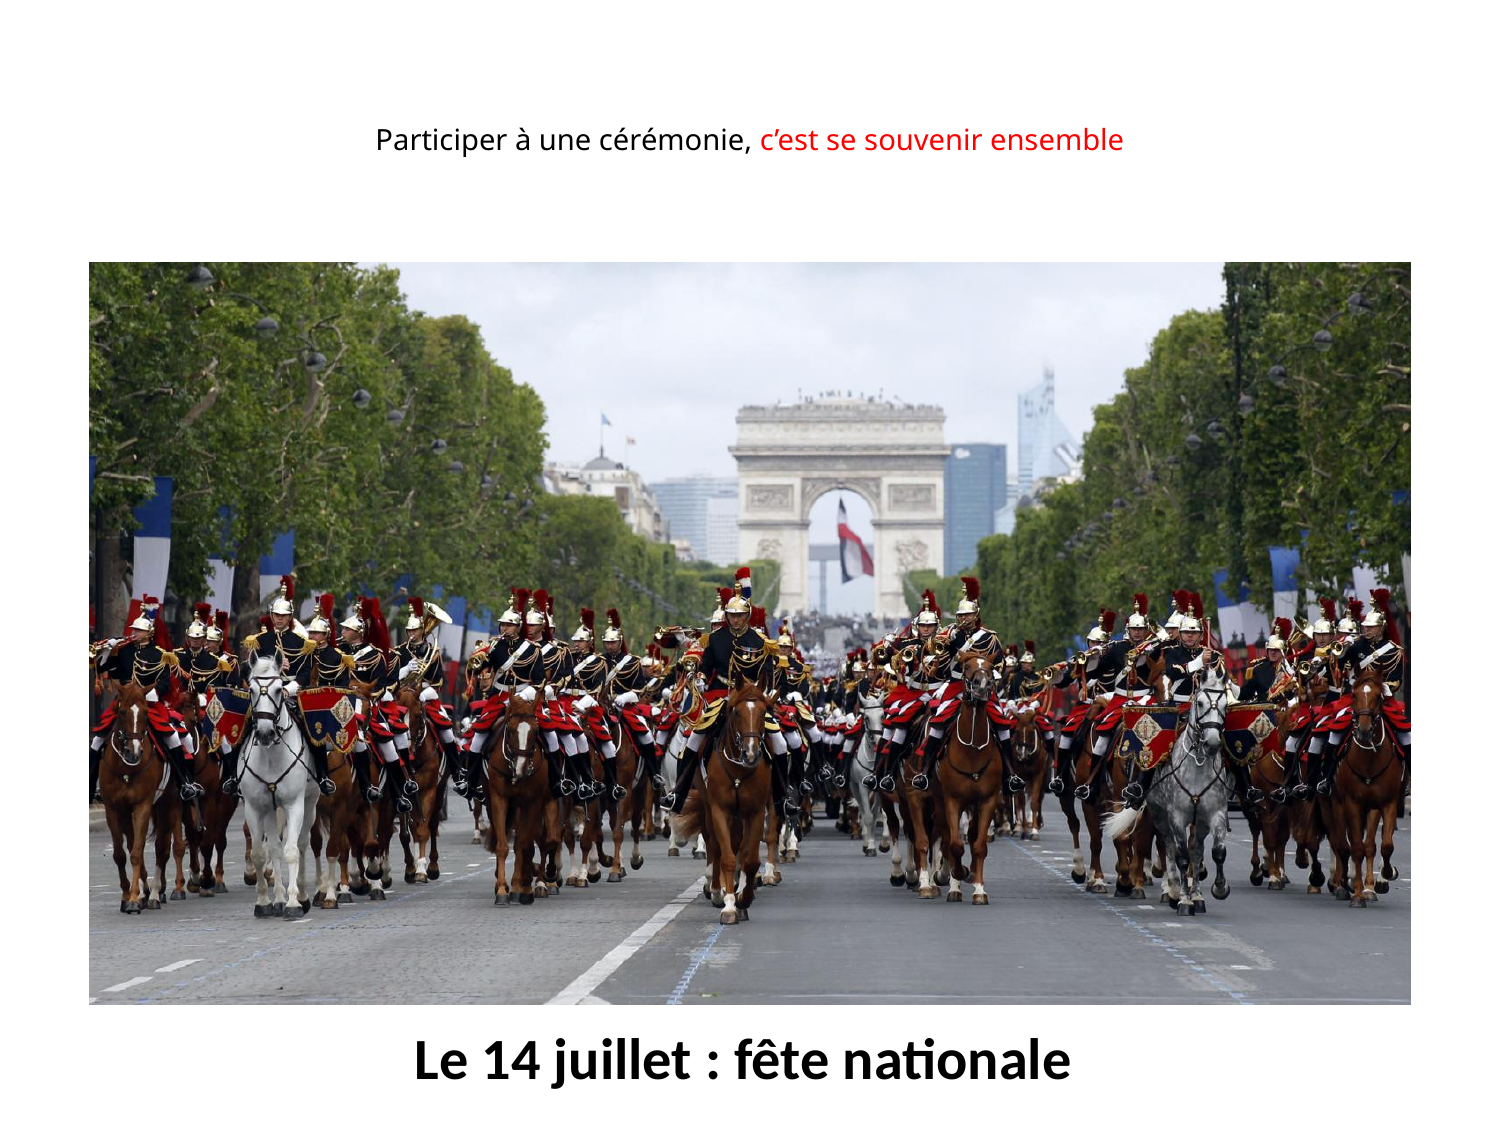

# Participer à une cérémonie, c’est se souvenir ensemble
Le 14 juillet : fête nationale